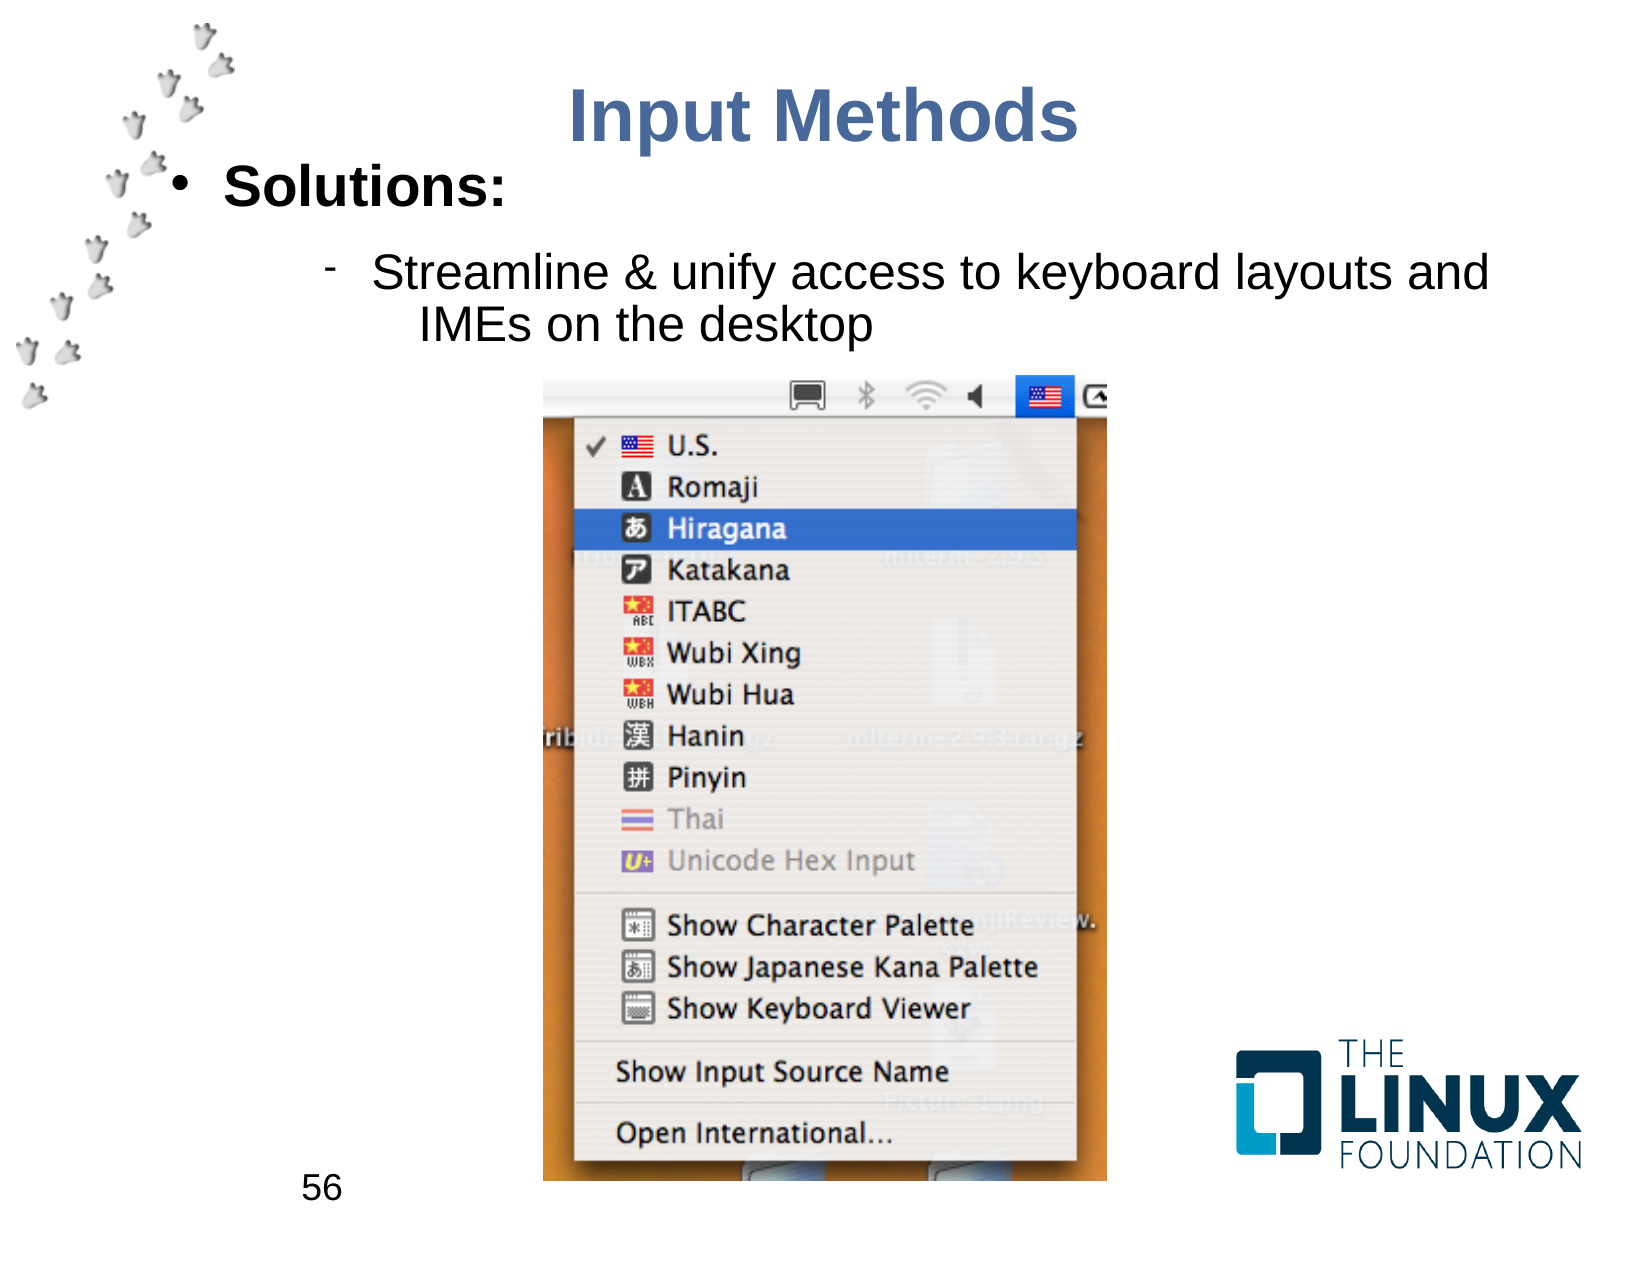

# Input Methods
Solutions:
Streamline & unify access to keyboard layouts and IMEs on the desktop